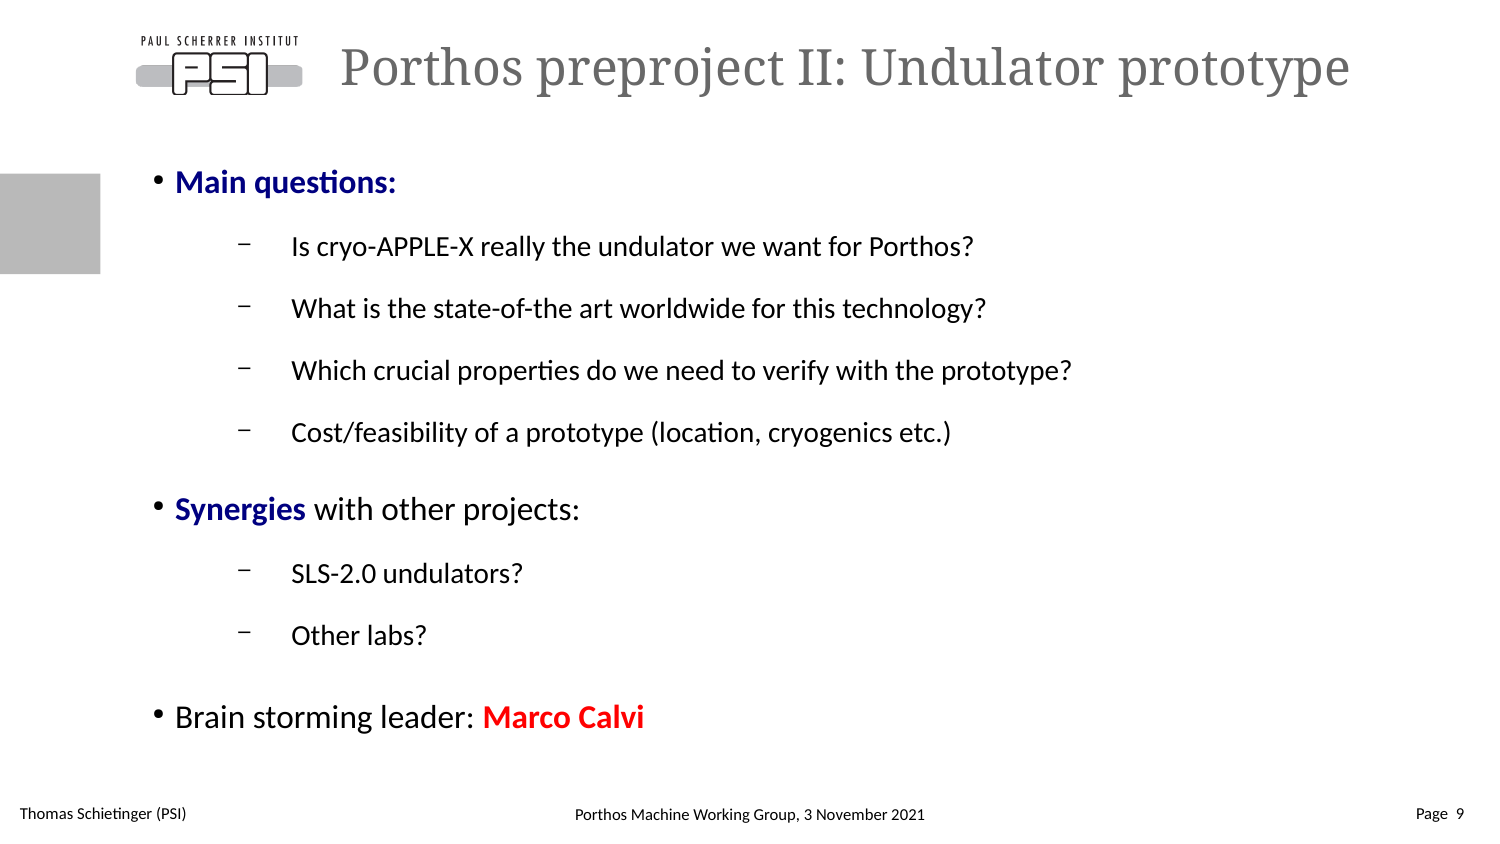

# Porthos preproject II: Undulator prototype
Main questions:
Is cryo-APPLE-X really the undulator we want for Porthos?
What is the state-of-the art worldwide for this technology?
Which crucial properties do we need to verify with the prototype?
Cost/feasibility of a prototype (location, cryogenics etc.)
Synergies with other projects:
SLS-2.0 undulators?
Other labs?
Brain storming leader: Marco Calvi